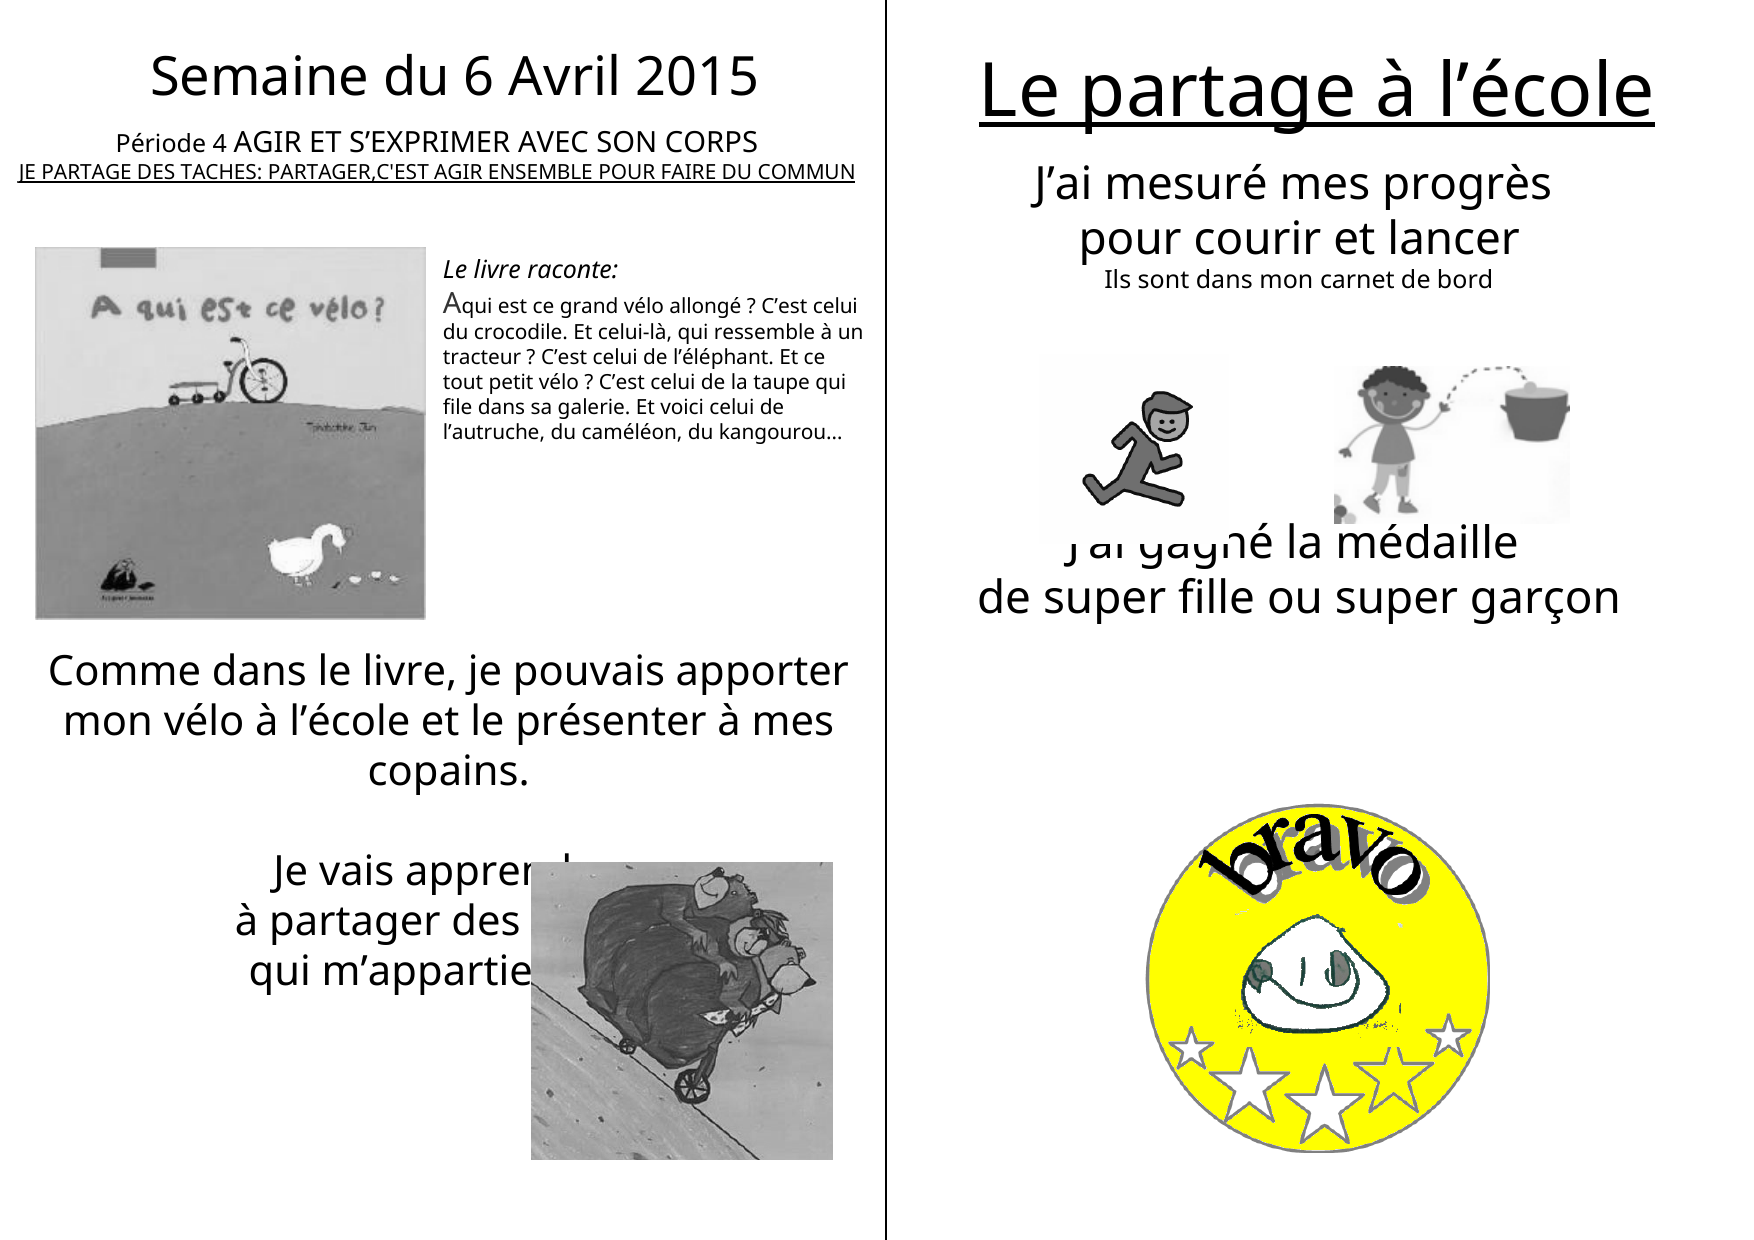

Semaine du 6 Avril 2015
Le partage à l’école
Période 4 AGIR ET S’EXPRIMER AVEC SON CORPS
JE PARTAGE DES TACHES: PARTAGER,C'EST AGIR ENSEMBLE POUR FAIRE DU COMMUN
J’ai mesuré mes progrès
pour courir et lancer
Ils sont dans mon carnet de bord
J’ai gagné la médaille
de super fille ou super garçon
Le livre raconte:
Aqui est ce grand vélo allongé ? C’est celui du crocodile. Et celui-là, qui ressemble à un tracteur ? C’est celui de l’éléphant. Et ce tout petit vélo ? C’est celui de la taupe qui file dans sa galerie. Et voici celui de l’autruche, du caméléon, du kangourou…
Comme dans le livre, je pouvais apporter mon vélo à l’école et le présenter à mes copains.
Je vais apprendre
à partager des objets
qui m’appartiennent